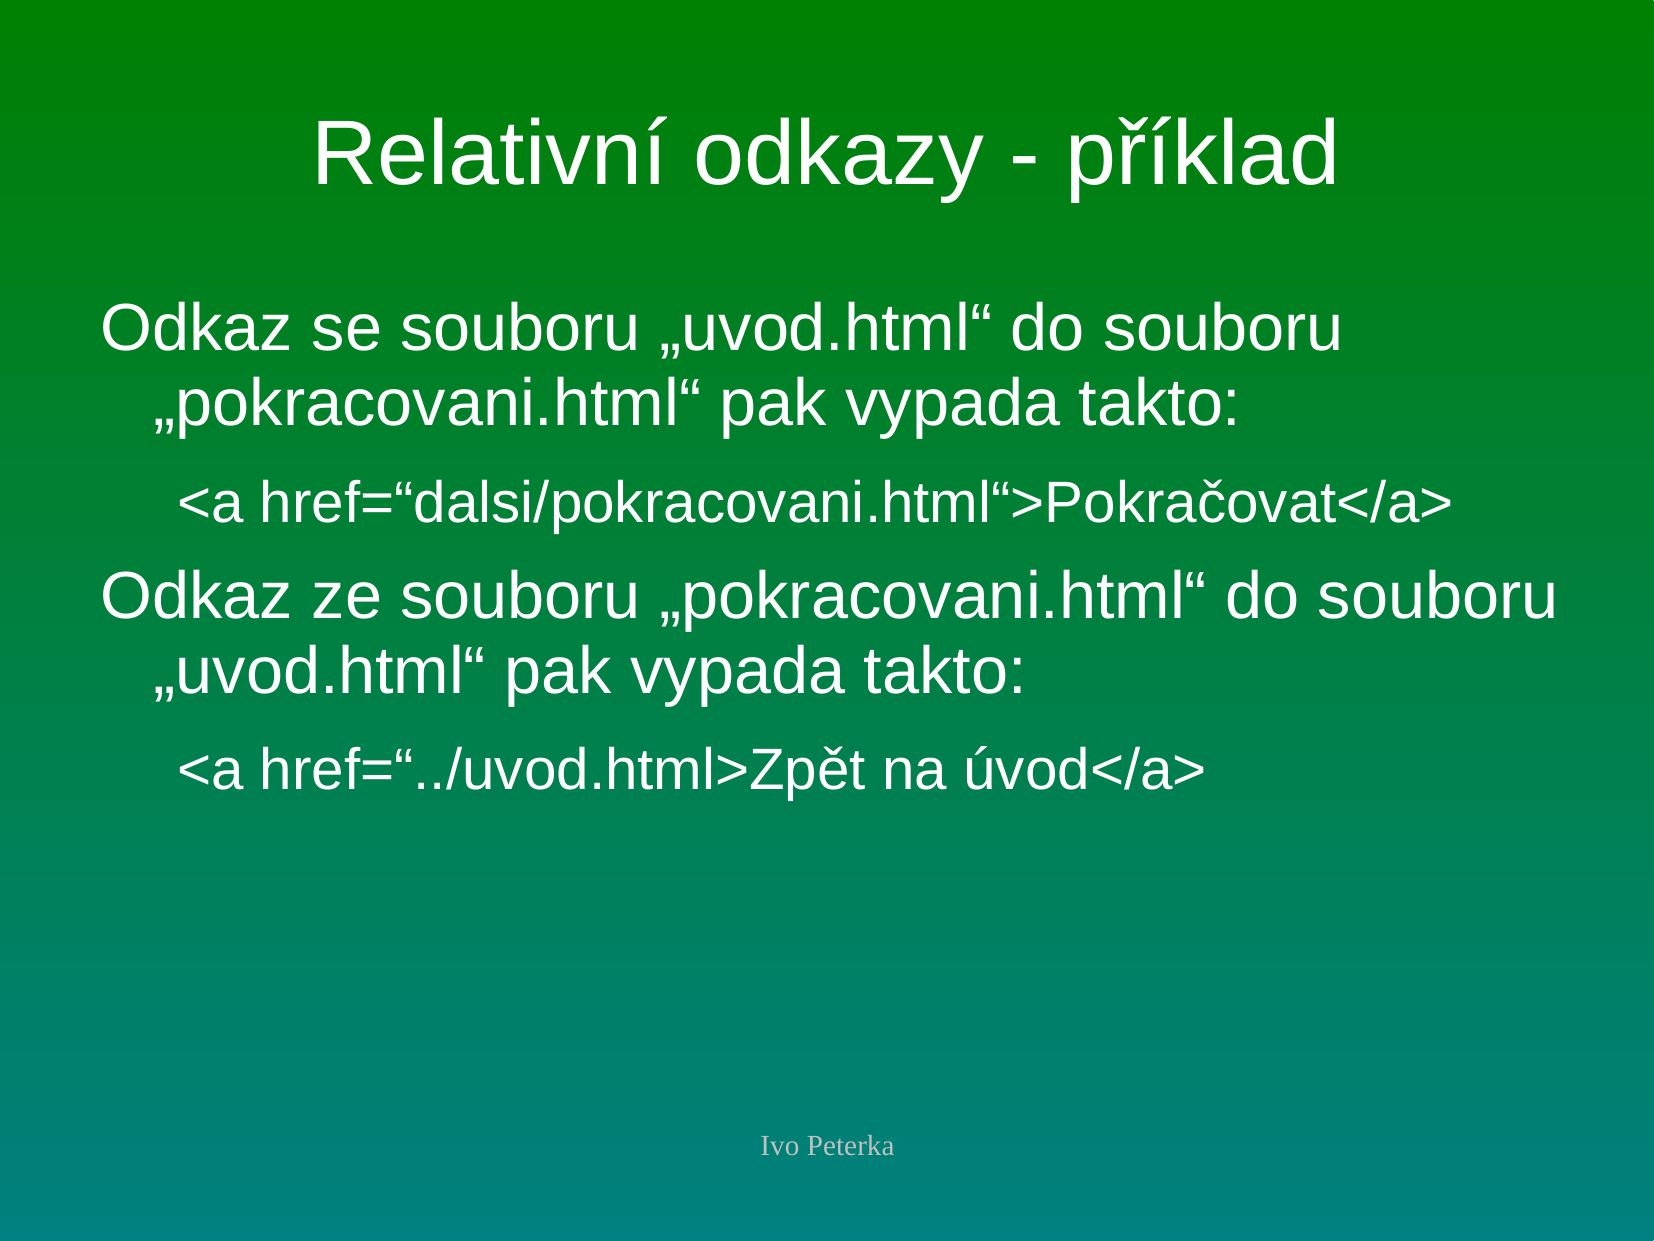

# Relativní odkazy - příklad
Odkaz se souboru „uvod.html“ do souboru „pokracovani.html“ pak vypada takto:
<a href=“dalsi/pokracovani.html“>Pokračovat</a>
Odkaz ze souboru „pokracovani.html“ do souboru „uvod.html“ pak vypada takto:
<a href=“../uvod.html>Zpět na úvod</a>